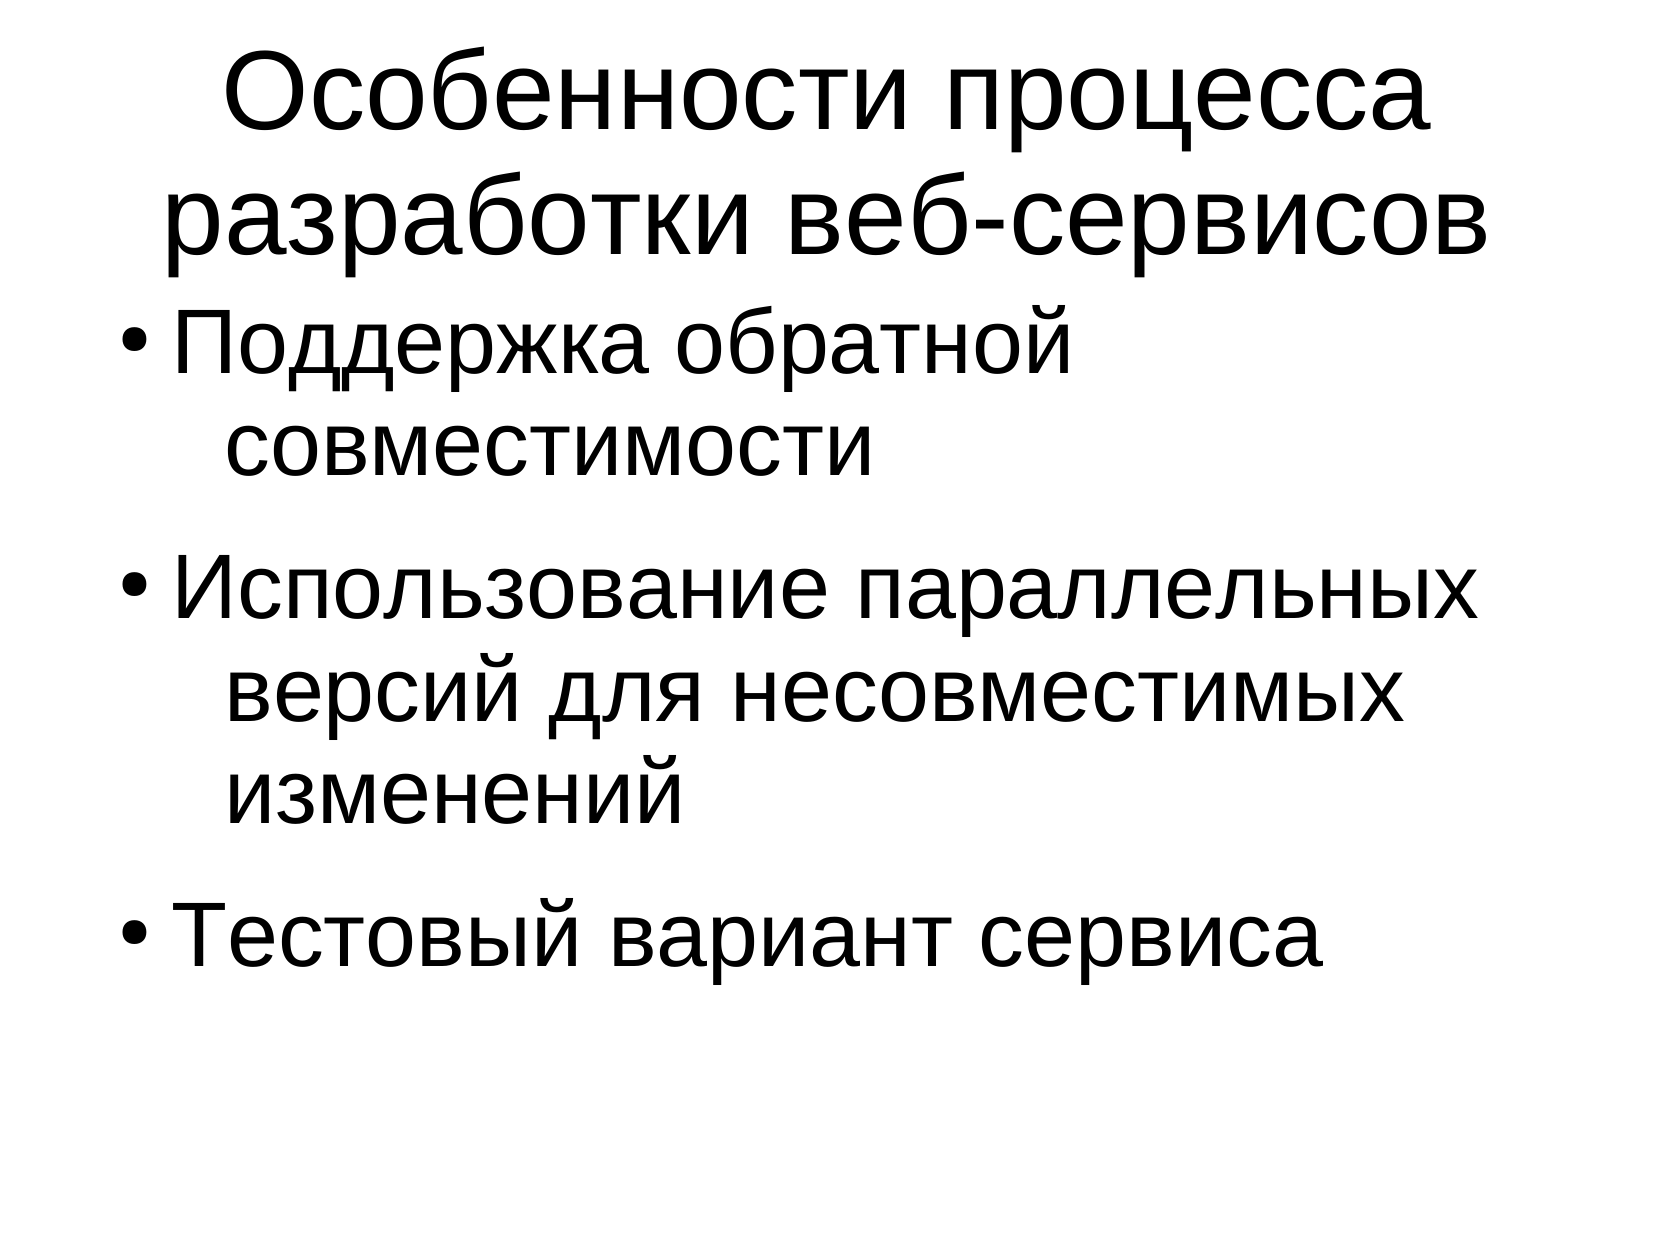

# Особенности процесса разработки веб-сервисов
Поддержка обратной совместимости
Использование параллельных версий для несовместимых изменений
Тестовый вариант сервиса